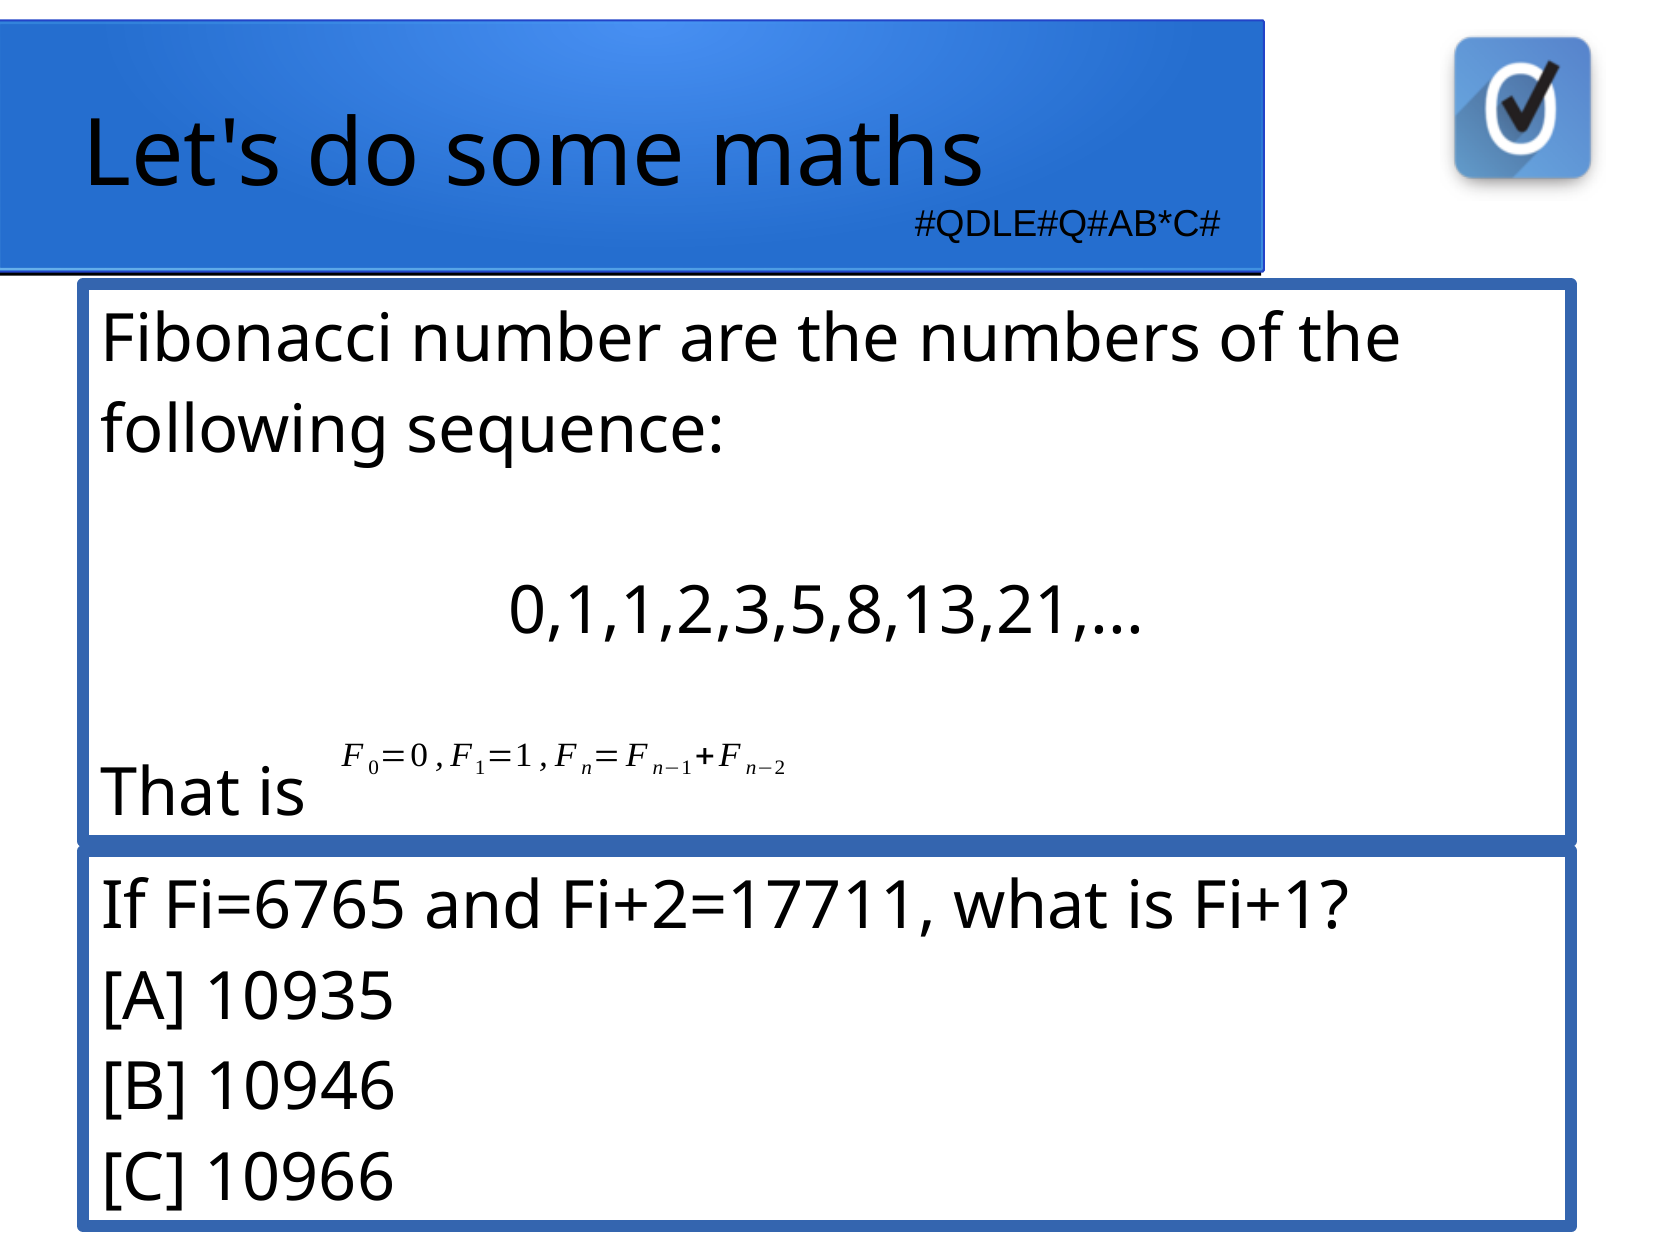

# Let's do some maths
#QDLE#Q#AB*C#
Fibonacci number are the numbers of the following sequence:
0,1,1,2,3,5,8,13,21,...
That is
If Fi=6765 and Fi+2=17711, what is Fi+1?
[A] 10935
[B] 10946
[C] 10966